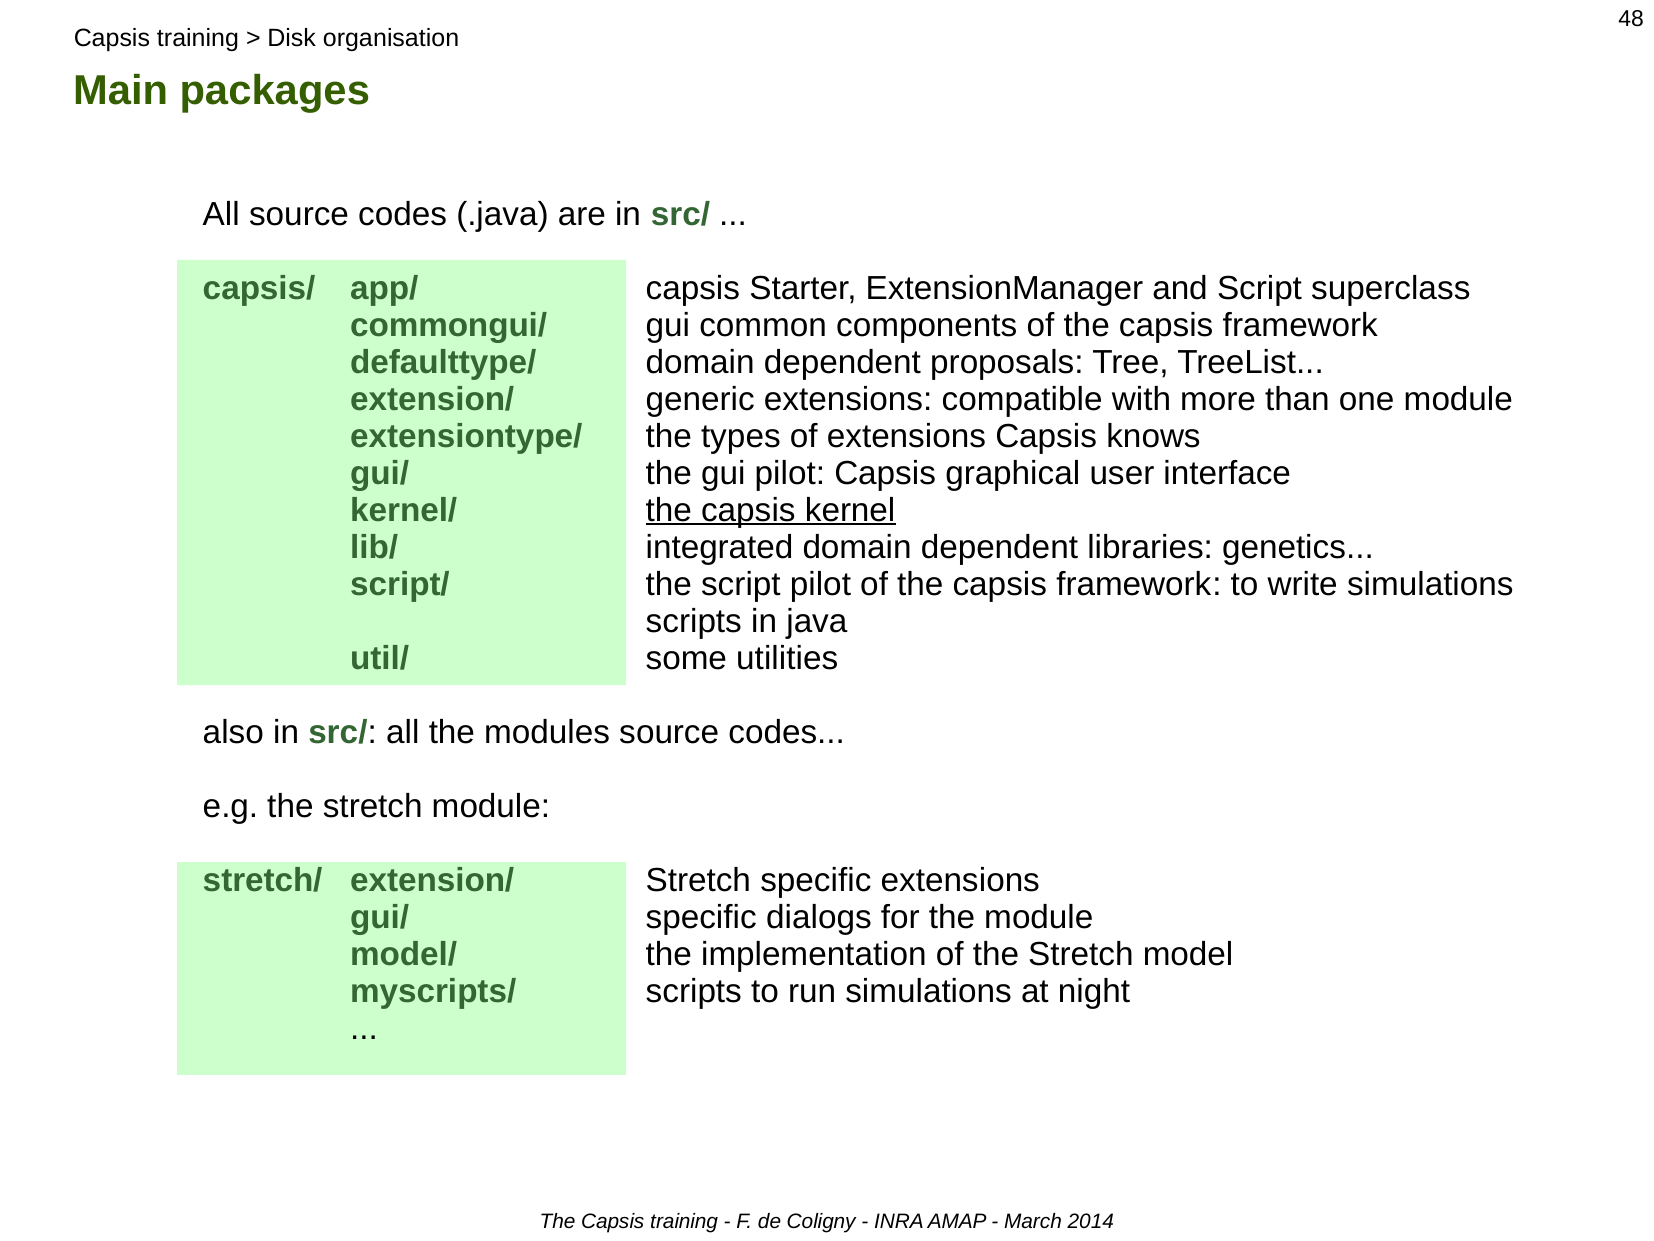

48
Capsis training > Disk organisation
Main packages
All source codes (.java) are in src/ ...
capsis/	app/				capsis Starter, ExtensionManager and Script superclass
		commongui/		gui common components of the capsis framework
		defaulttype/		domain dependent proposals: Tree, TreeList...
		extension/		generic extensions: compatible with more than one module
		extensiontype/	the types of extensions Capsis knows
		gui/				the gui pilot: Capsis graphical user interface
		kernel/			the capsis kernel
		lib/				integrated domain dependent libraries: genetics...
		script/			the script pilot of the capsis framework: to write simulations
						scripts in java
		util/				some utilities
also in src/: all the modules source codes...
e.g. the stretch module:
stretch/	extension/		Stretch specific extensions
		gui/				specific dialogs for the module
		model/			the implementation of the Stretch model
		myscripts/		scripts to run simulations at night
		...
The Capsis training - F. de Coligny - INRA AMAP - March 2014